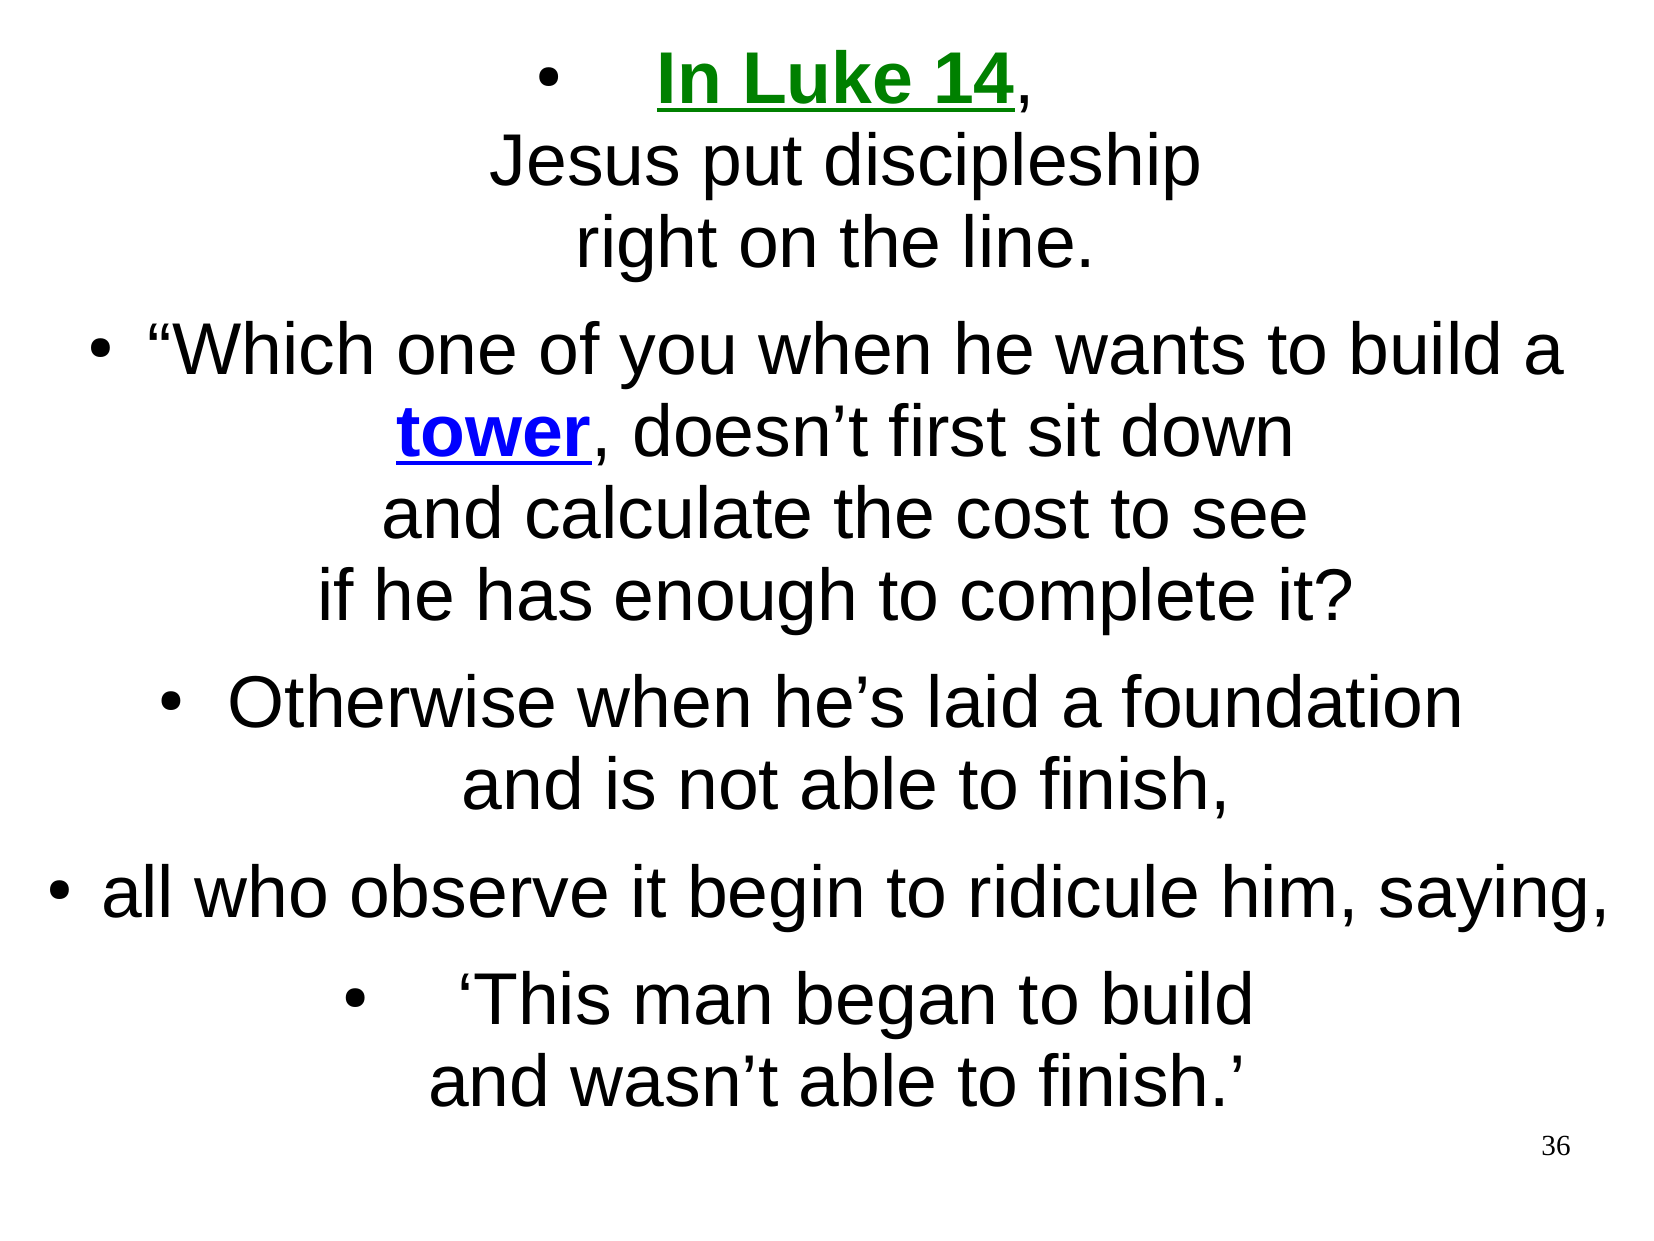

# In Luke 14, Jesus put discipleship right on the line.
“Which one of you when he wants to build a tower, doesn’t first sit down
and calculate the cost to see
if he has enough to complete it?
Otherwise when he’s laid a foundation
and is not able to finish,
all who observe it begin to ridicule him, saying,
 ‘This man began to build
and wasn’t able to finish.’
36